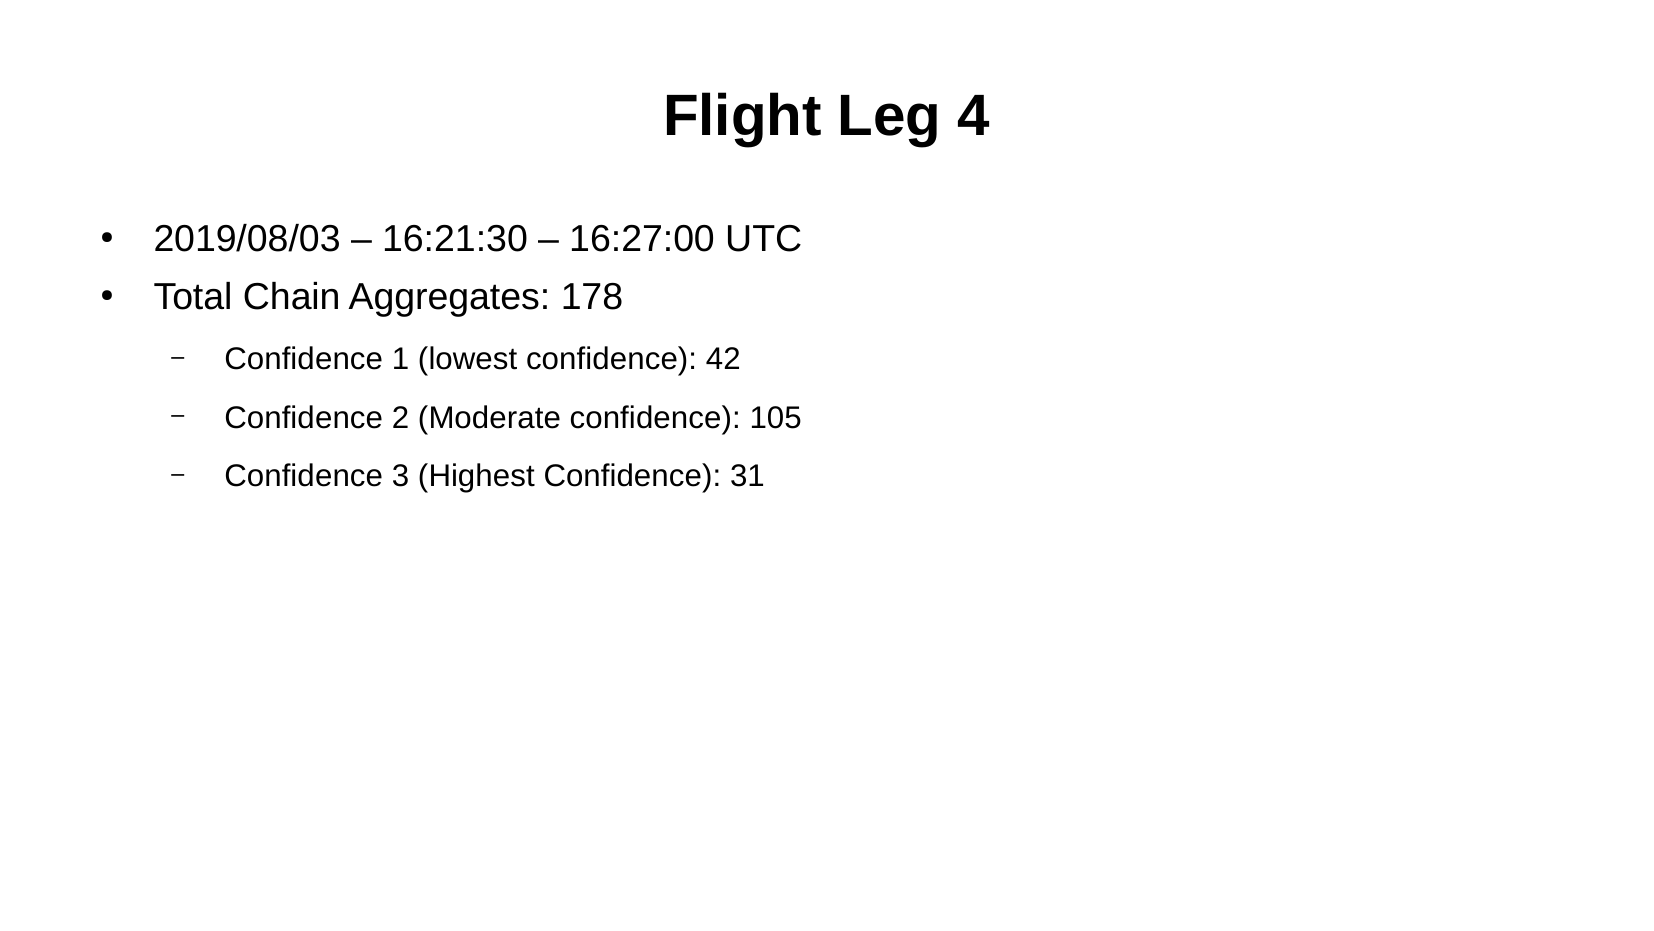

# Flight Leg 4
2019/08/03 – 16:21:30 – 16:27:00 UTC
Total Chain Aggregates: 178
Confidence 1 (lowest confidence): 42
Confidence 2 (Moderate confidence): 105
Confidence 3 (Highest Confidence): 31